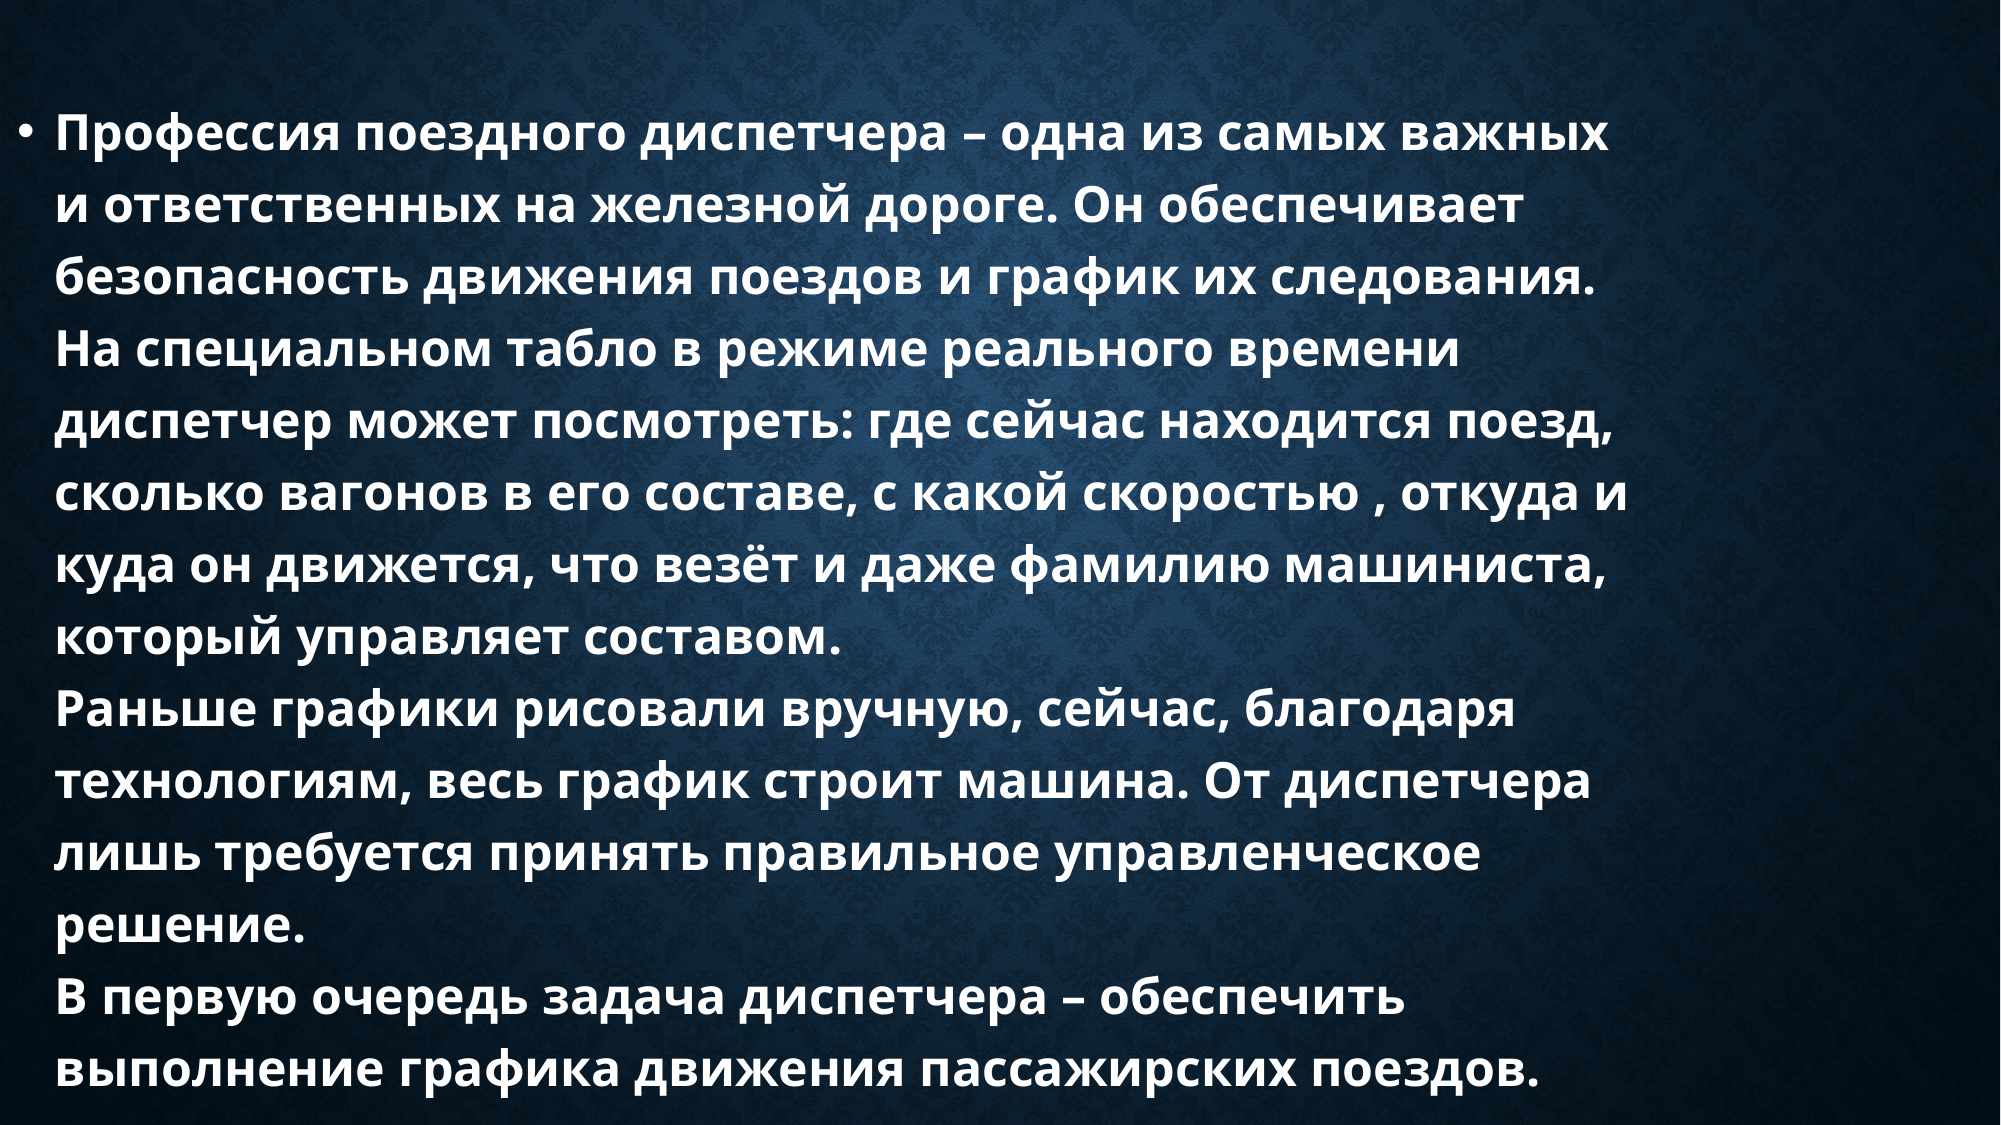

# Профессия поездного диспетчера – одна из самых важных и ответственных на железной дороге. Он обеспечивает безопасность движения поездов и график их следования. На специальном табло в режиме реального времени диспетчер может посмотреть: где сейчас находится поезд, сколько вагонов в его составе, с какой скоростью , откуда и куда он движется, что везёт и даже фамилию машиниста, который управляет составом. Раньше графики рисовали вручную, сейчас, благодаря технологиям, весь график строит машина. От диспетчера лишь требуется принять правильное управленческое решение. В первую очередь задача диспетчера – обеспечить выполнение графика движения пассажирских поездов.